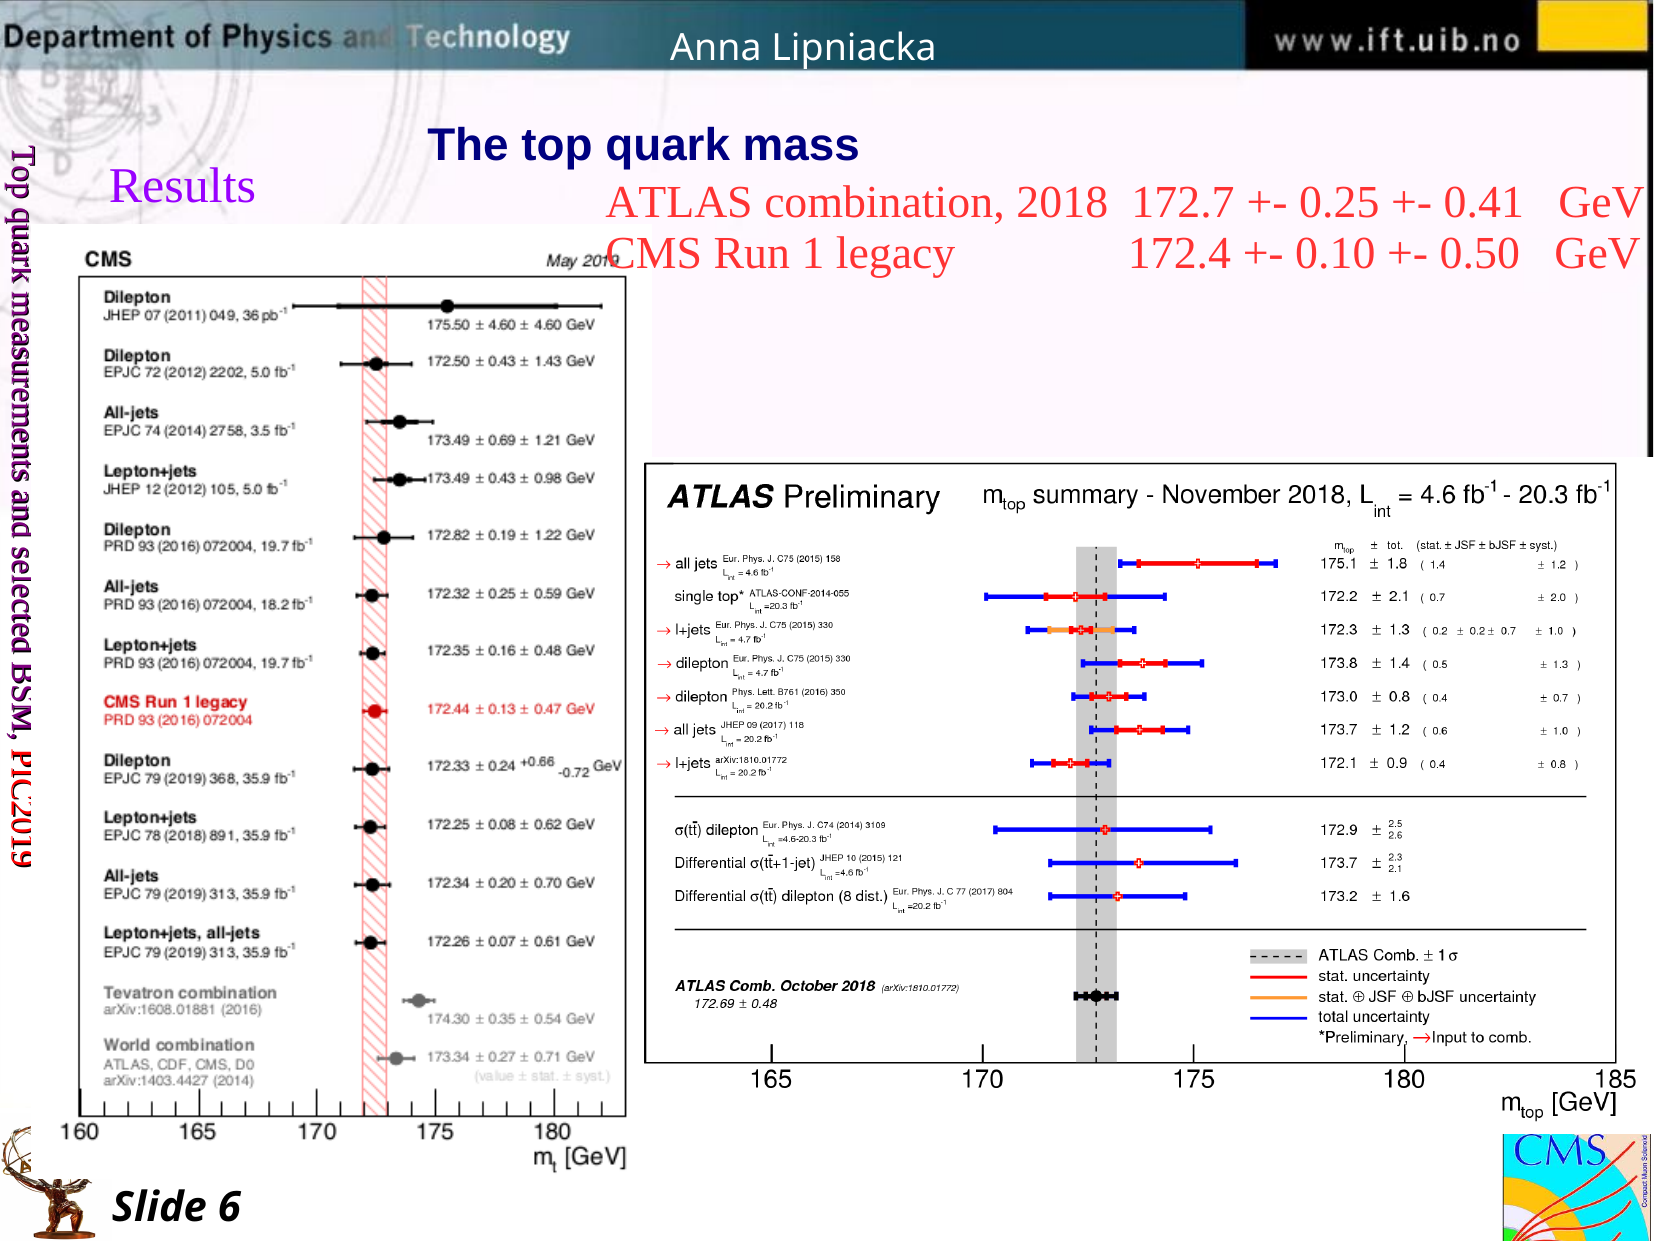

# The top quark mass
Results
ATLAS combination, 2018 172.7 +- 0.25 +- 0.41 GeV
CMS Run 1 legacy 172.4 +- 0.10 +- 0.50 GeV
Slide 6